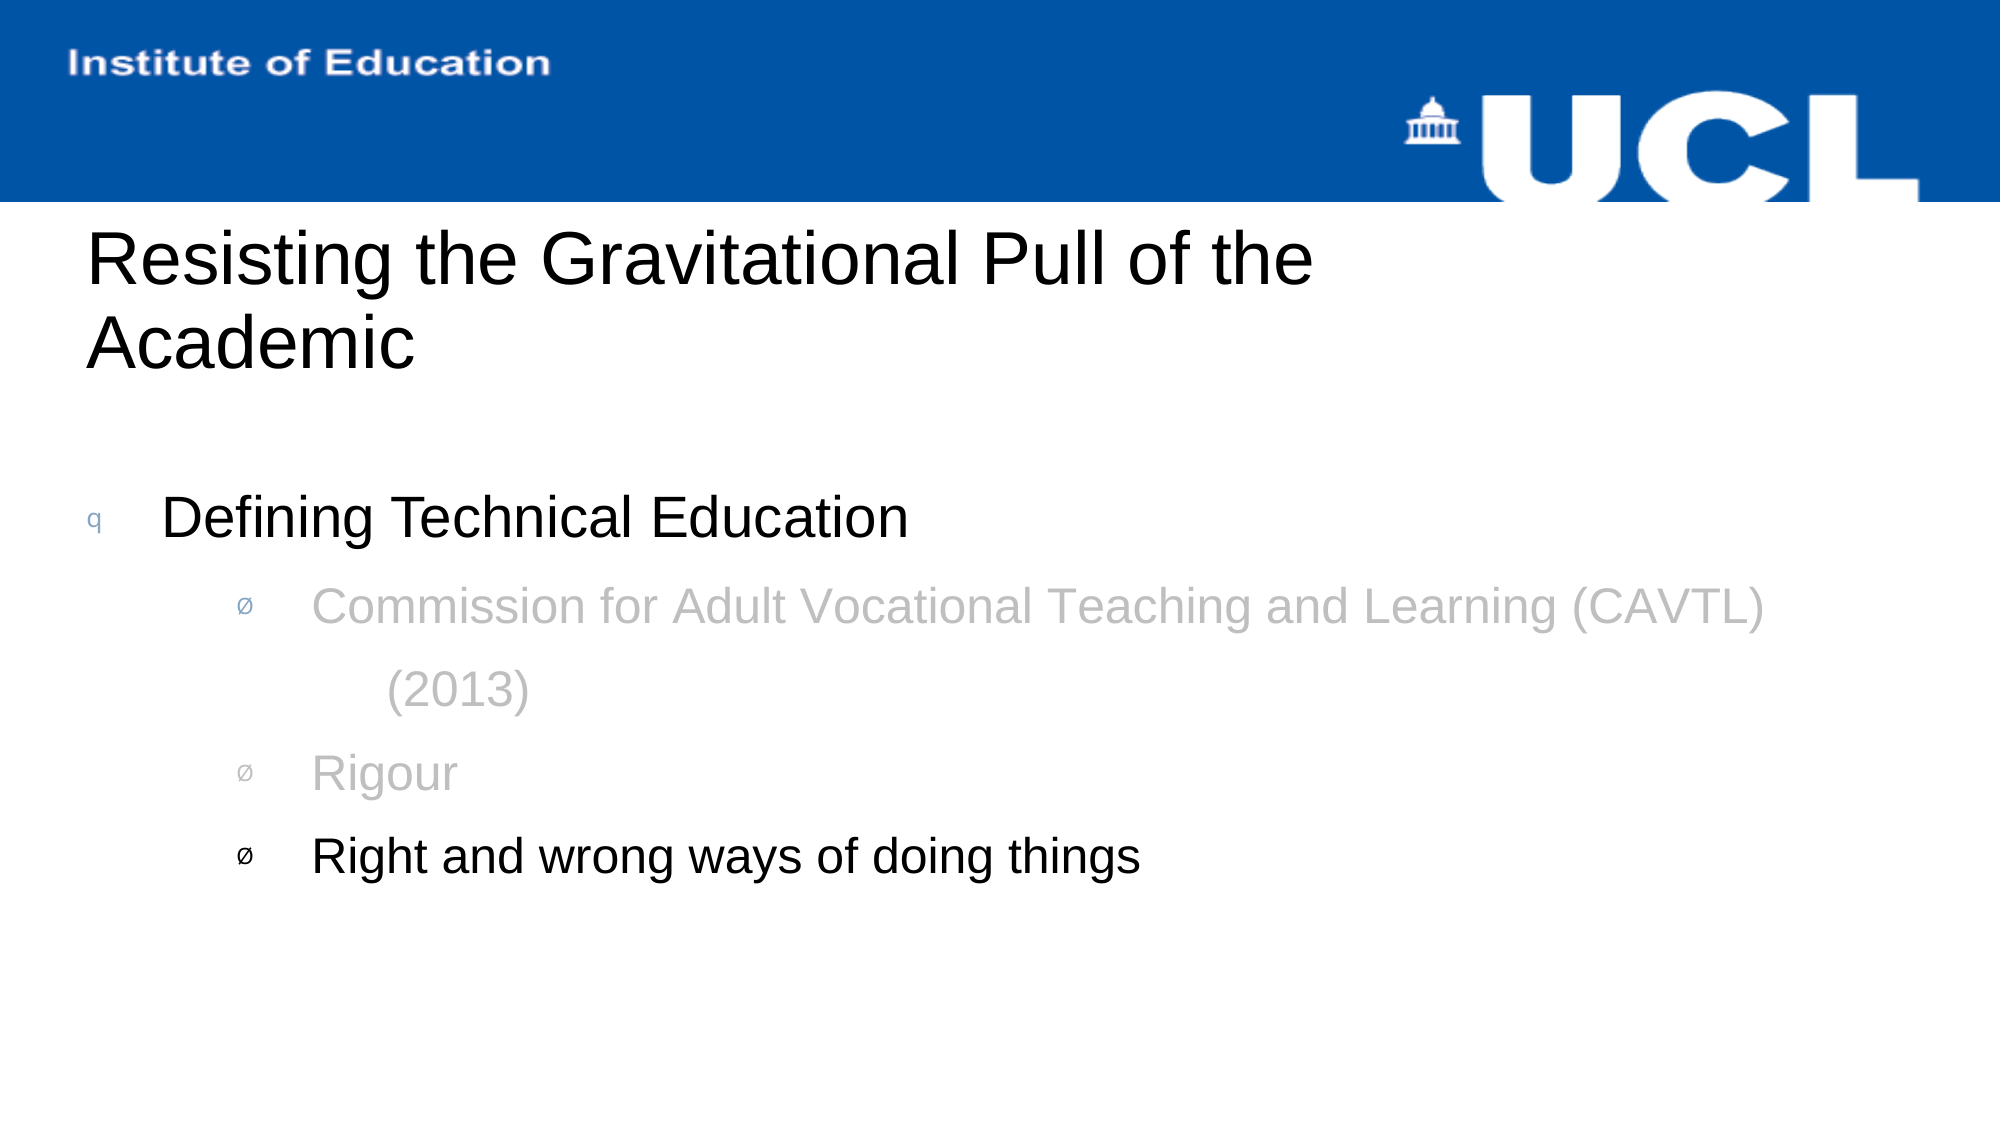

Resisting the Gravitational Pull of the Academic
Defining Technical Education
Commission for Adult Vocational Teaching and Learning (CAVTL) (2013)
Rigour
Right and wrong ways of doing things